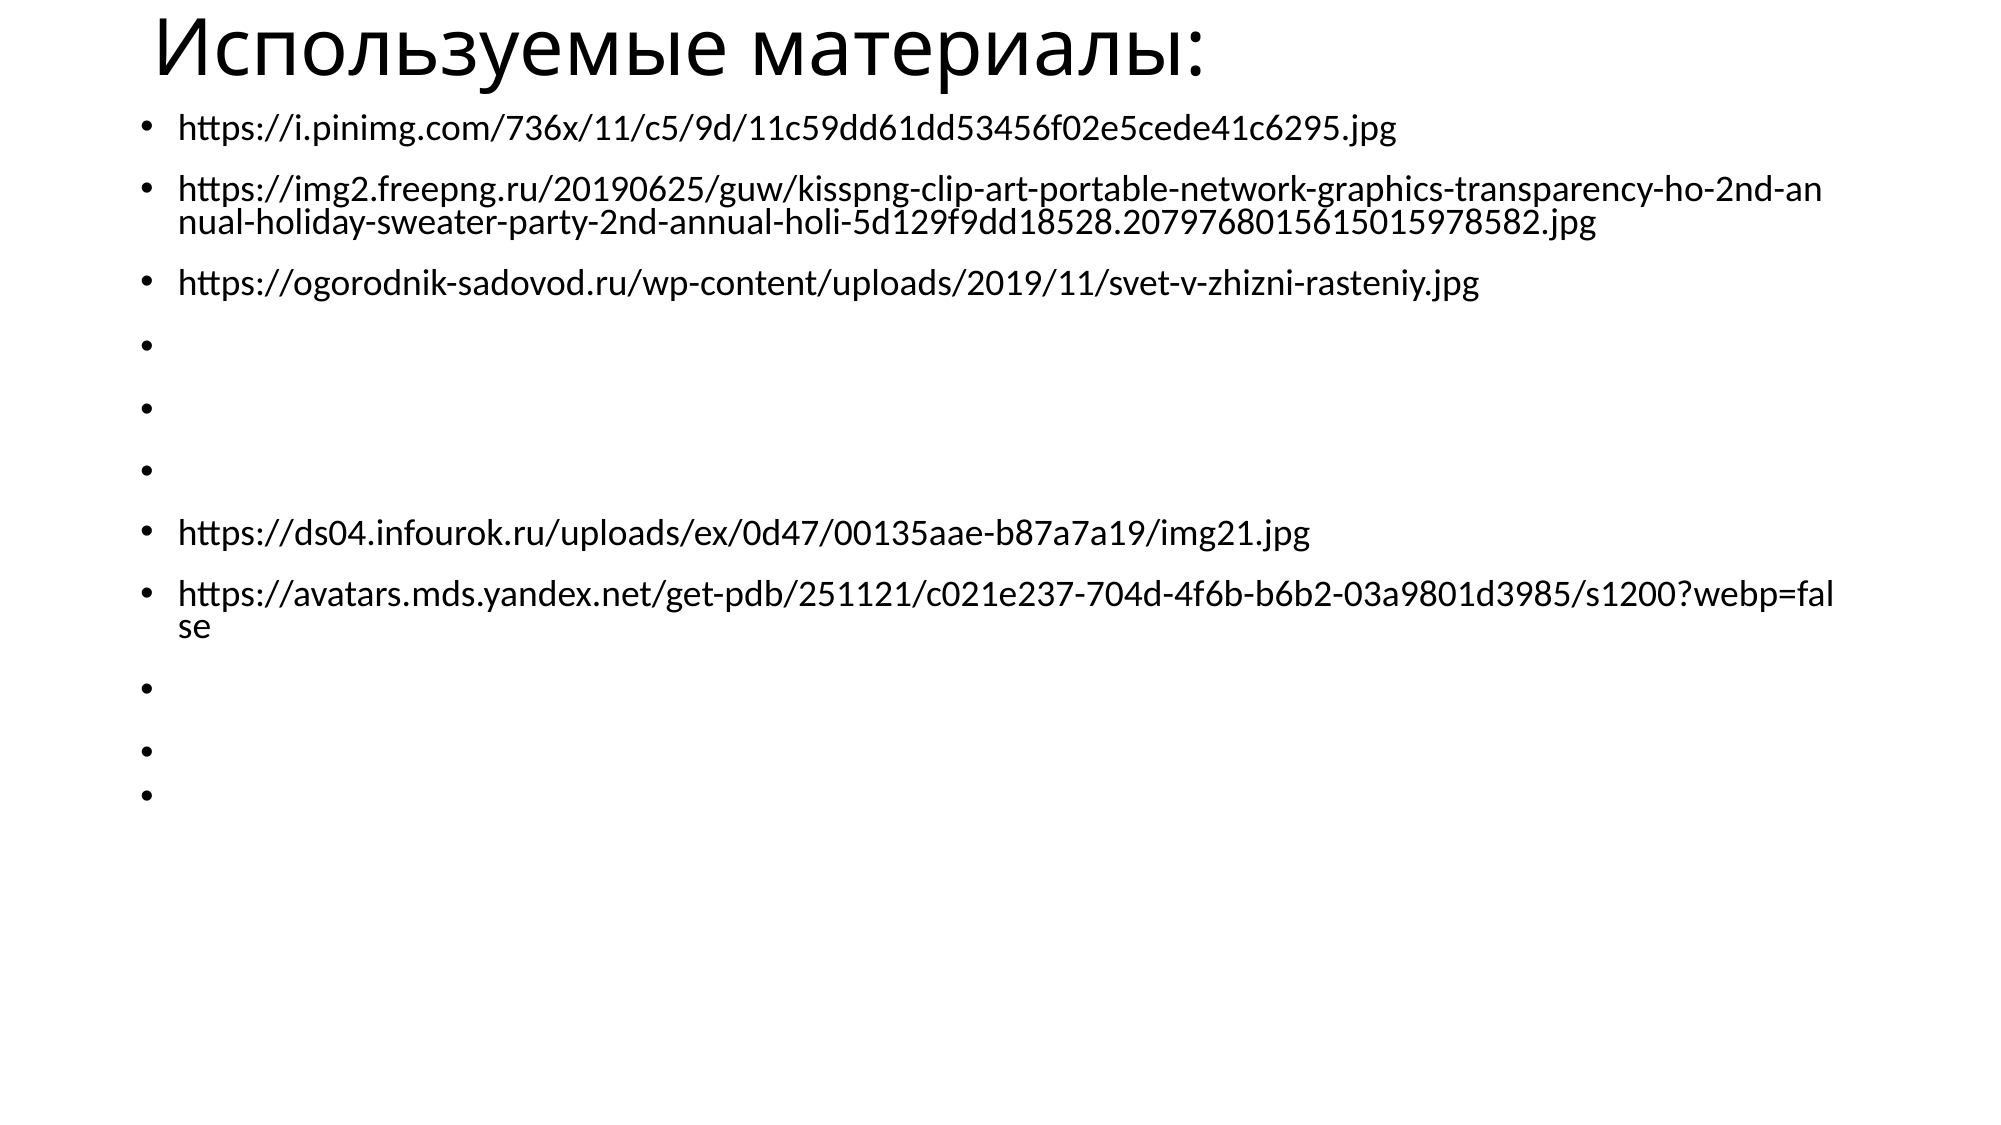

# Используемые материалы:
https://i.pinimg.com/736x/11/c5/9d/11c59dd61dd53456f02e5cede41c6295.jpg
https://img2.freepng.ru/20190625/guw/kisspng-clip-art-portable-network-graphics-transparency-ho-2nd-annual-holiday-sweater-party-2nd-annual-holi-5d129f9dd18528.2079768015615015978582.jpg
https://ogorodnik-sadovod.ru/wp-content/uploads/2019/11/svet-v-zhizni-rasteniy.jpg
https://ds04.infourok.ru/uploads/ex/0d47/00135aae-b87a7a19/img21.jpg
https://avatars.mds.yandex.net/get-pdb/251121/c021e237-704d-4f6b-b6b2-03a9801d3985/s1200?webp=false